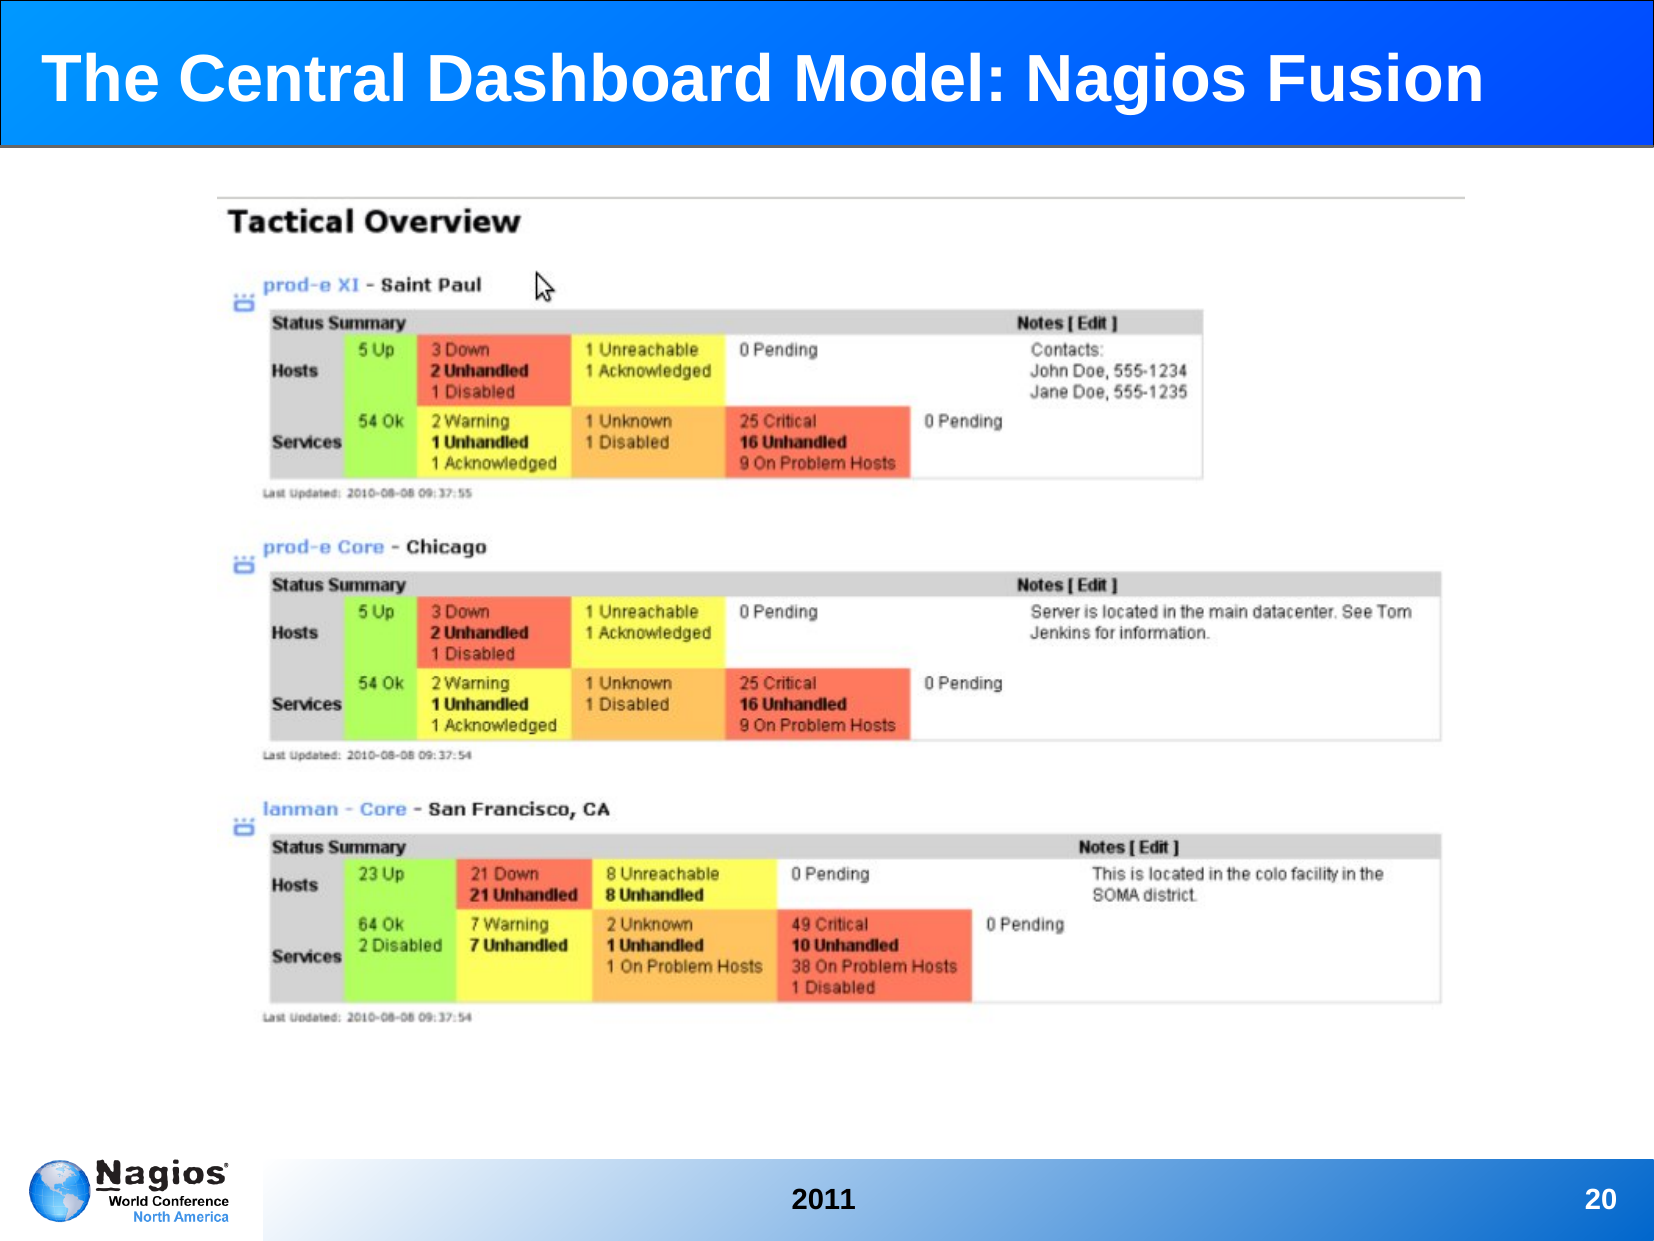

# The Central Dashboard Model: Nagios Fusion
2011
20